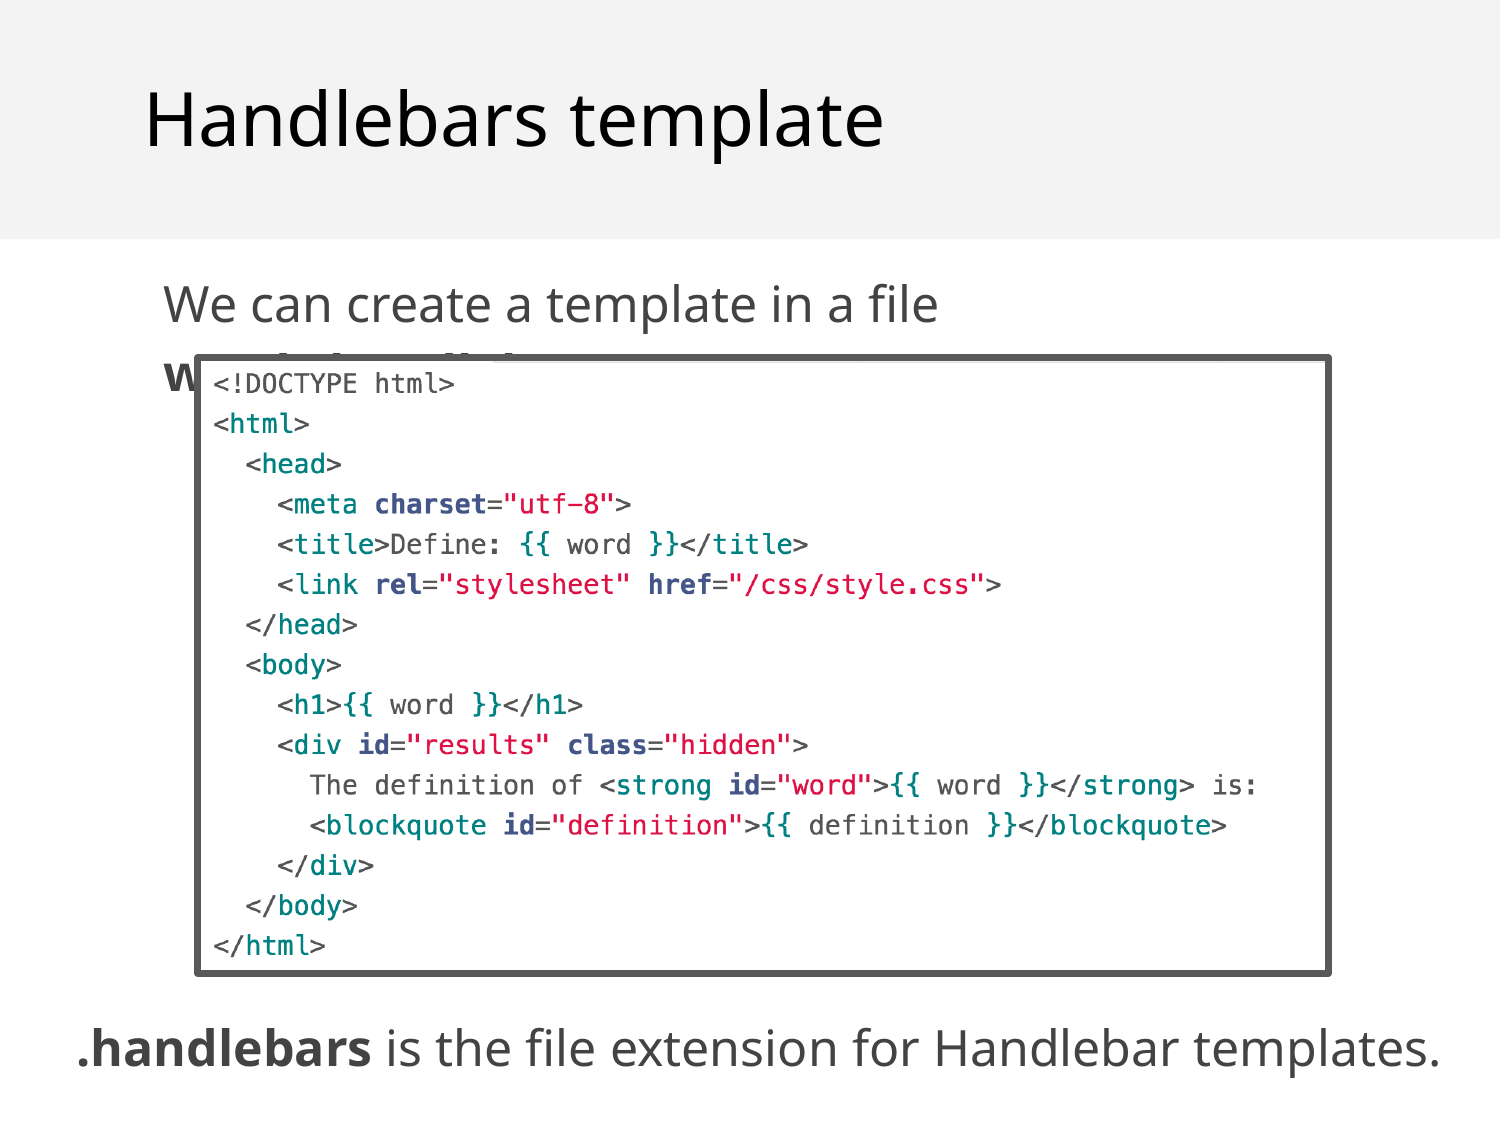

# Handlebars template
We can create a template in a file words.handlebars:
.handlebars is the file extension for Handlebar templates.